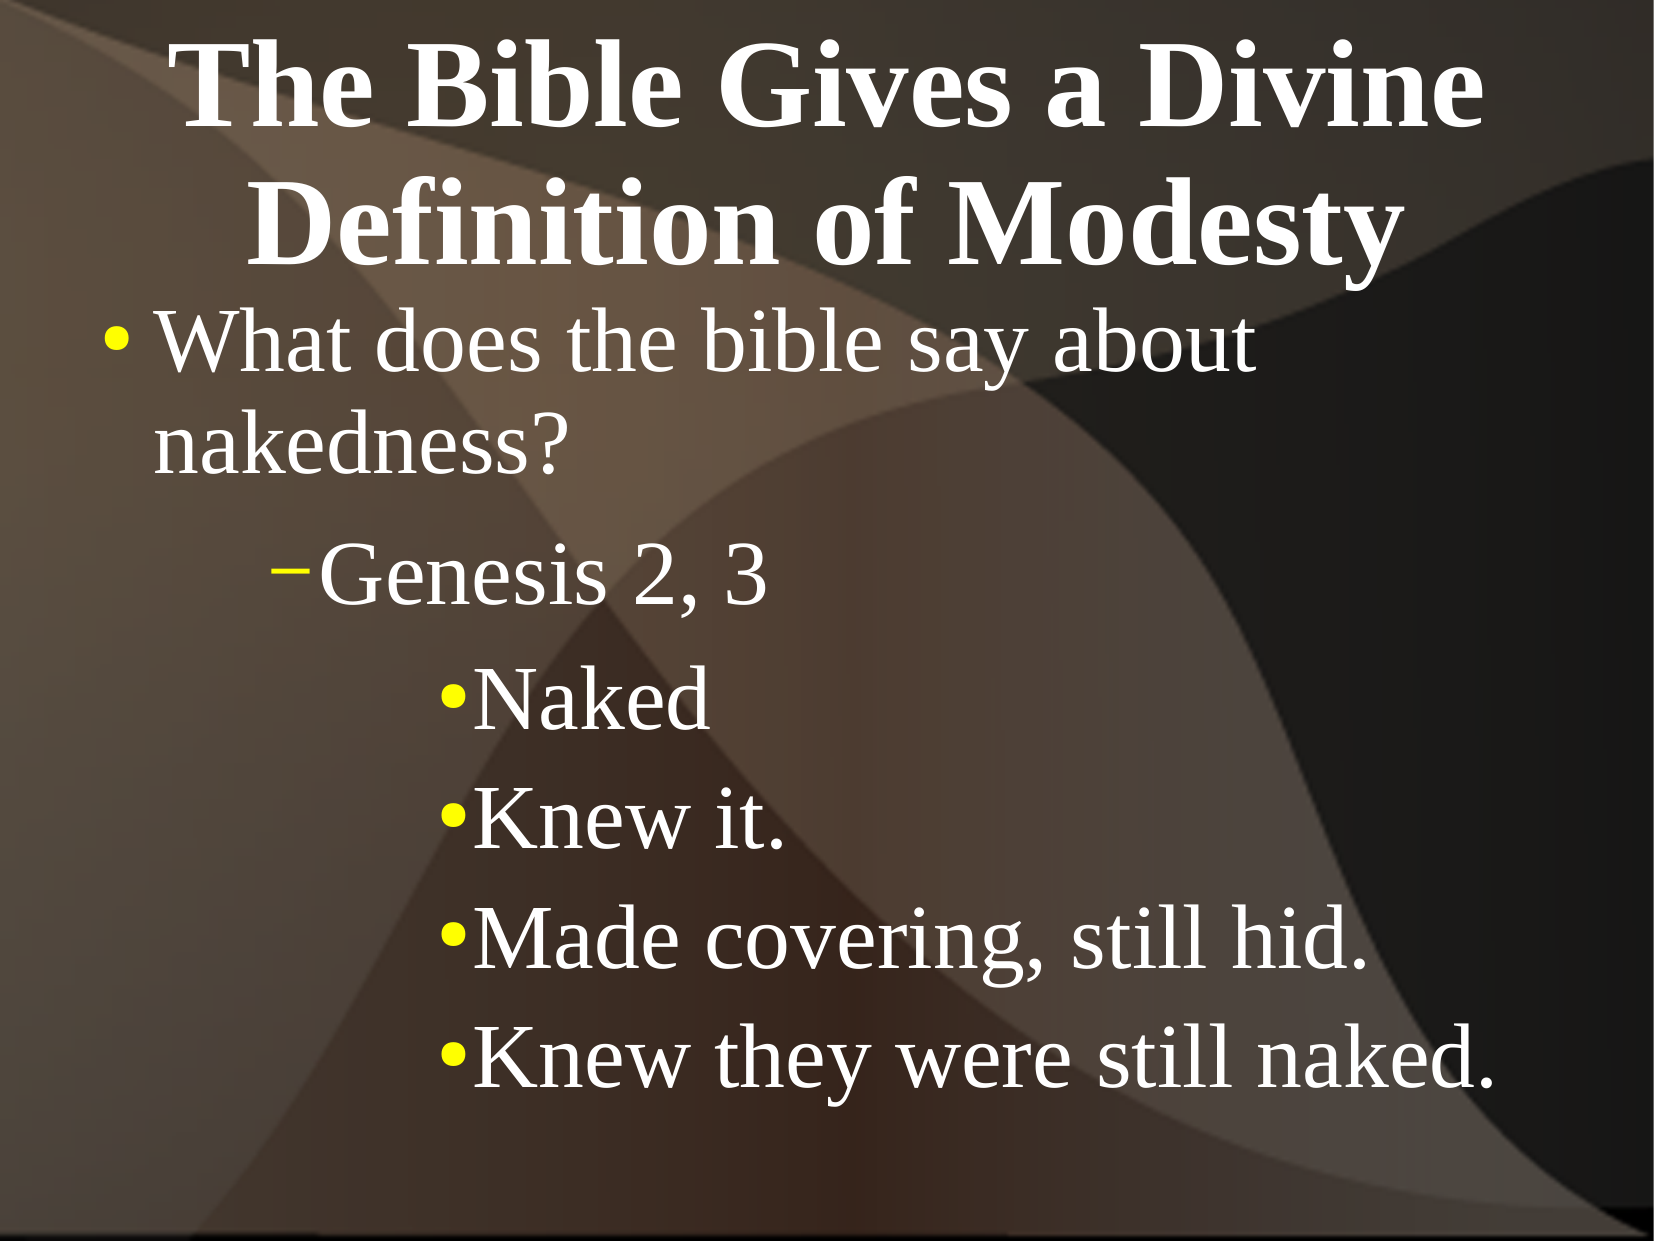

# The Bible Gives a Divine Definition of Modesty
What does the bible say about nakedness?
Genesis 2, 3
Naked
Knew it.
Made covering, still hid.
Knew they were still naked.